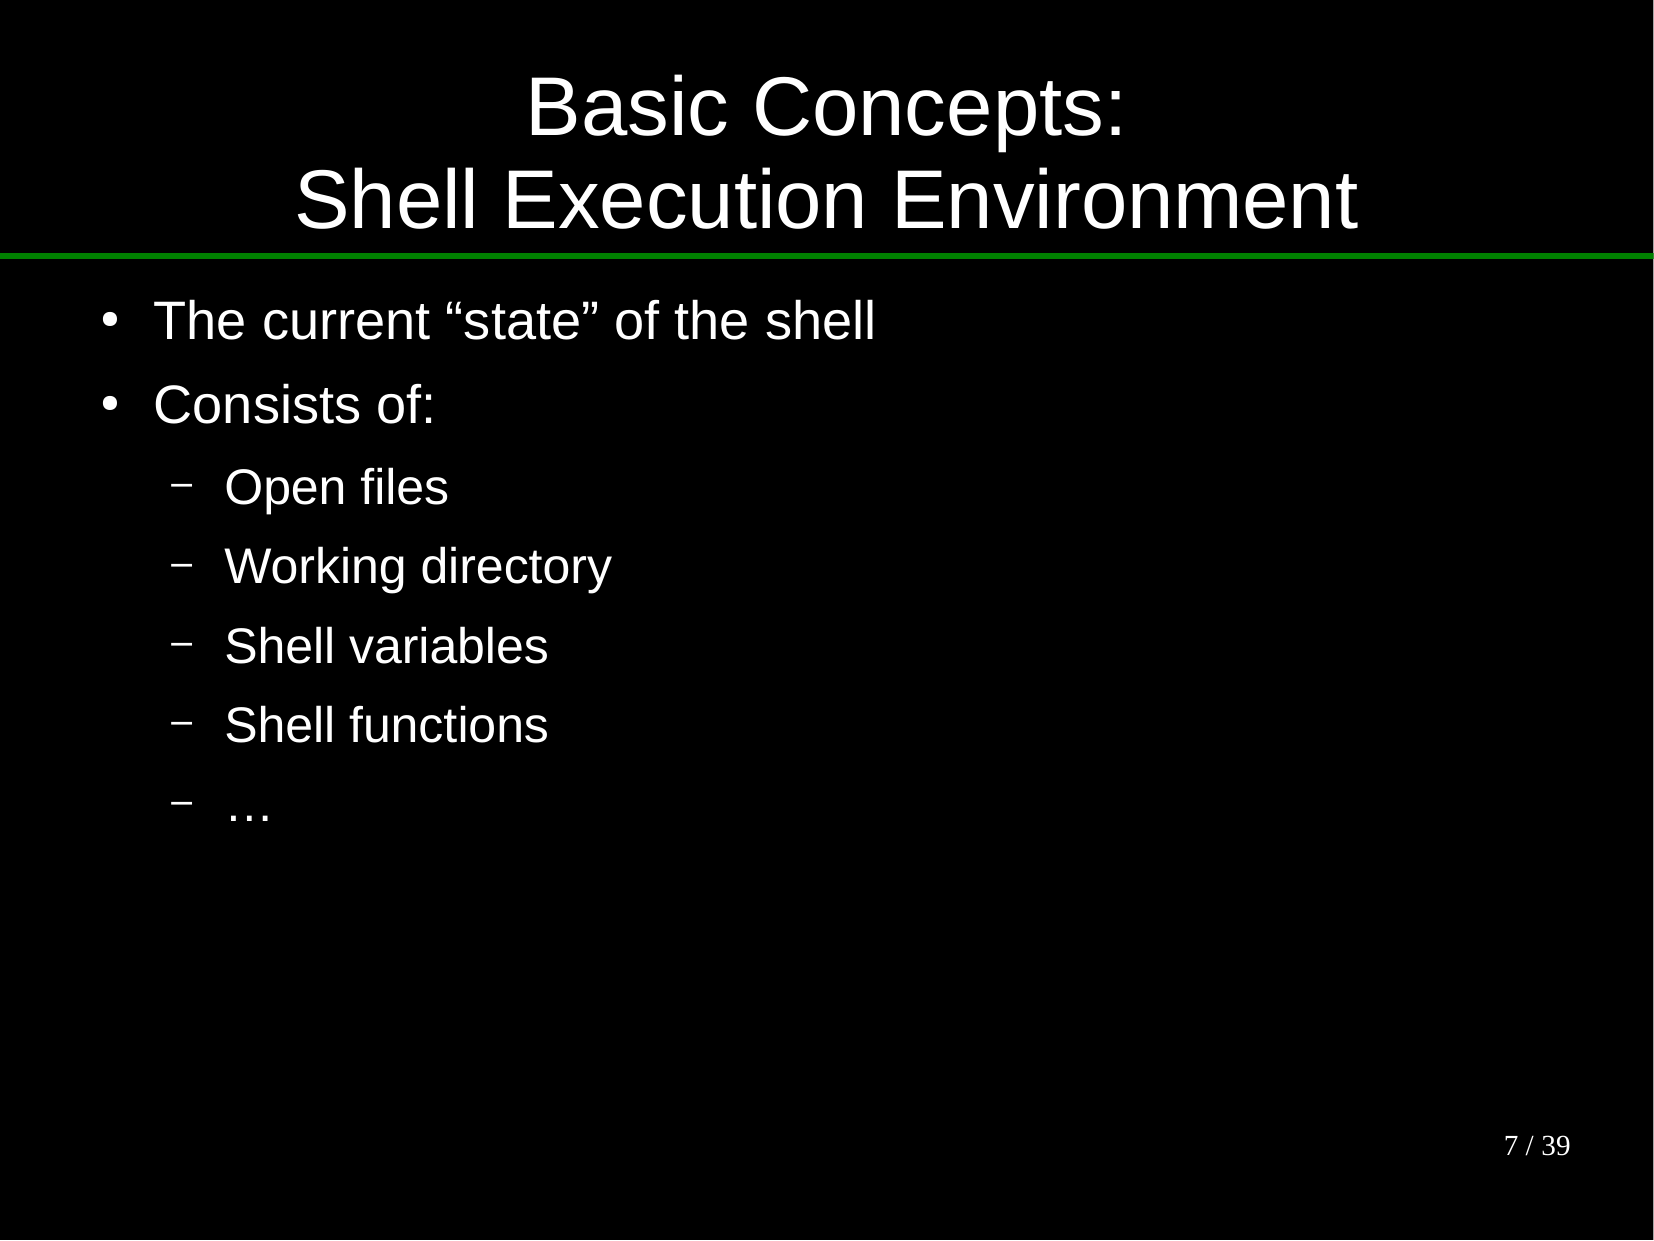

# Basic Concepts: Shell Execution Environment
The current “state” of the shell
Consists of:
Open files
Working directory
Shell variables
Shell functions
…
7